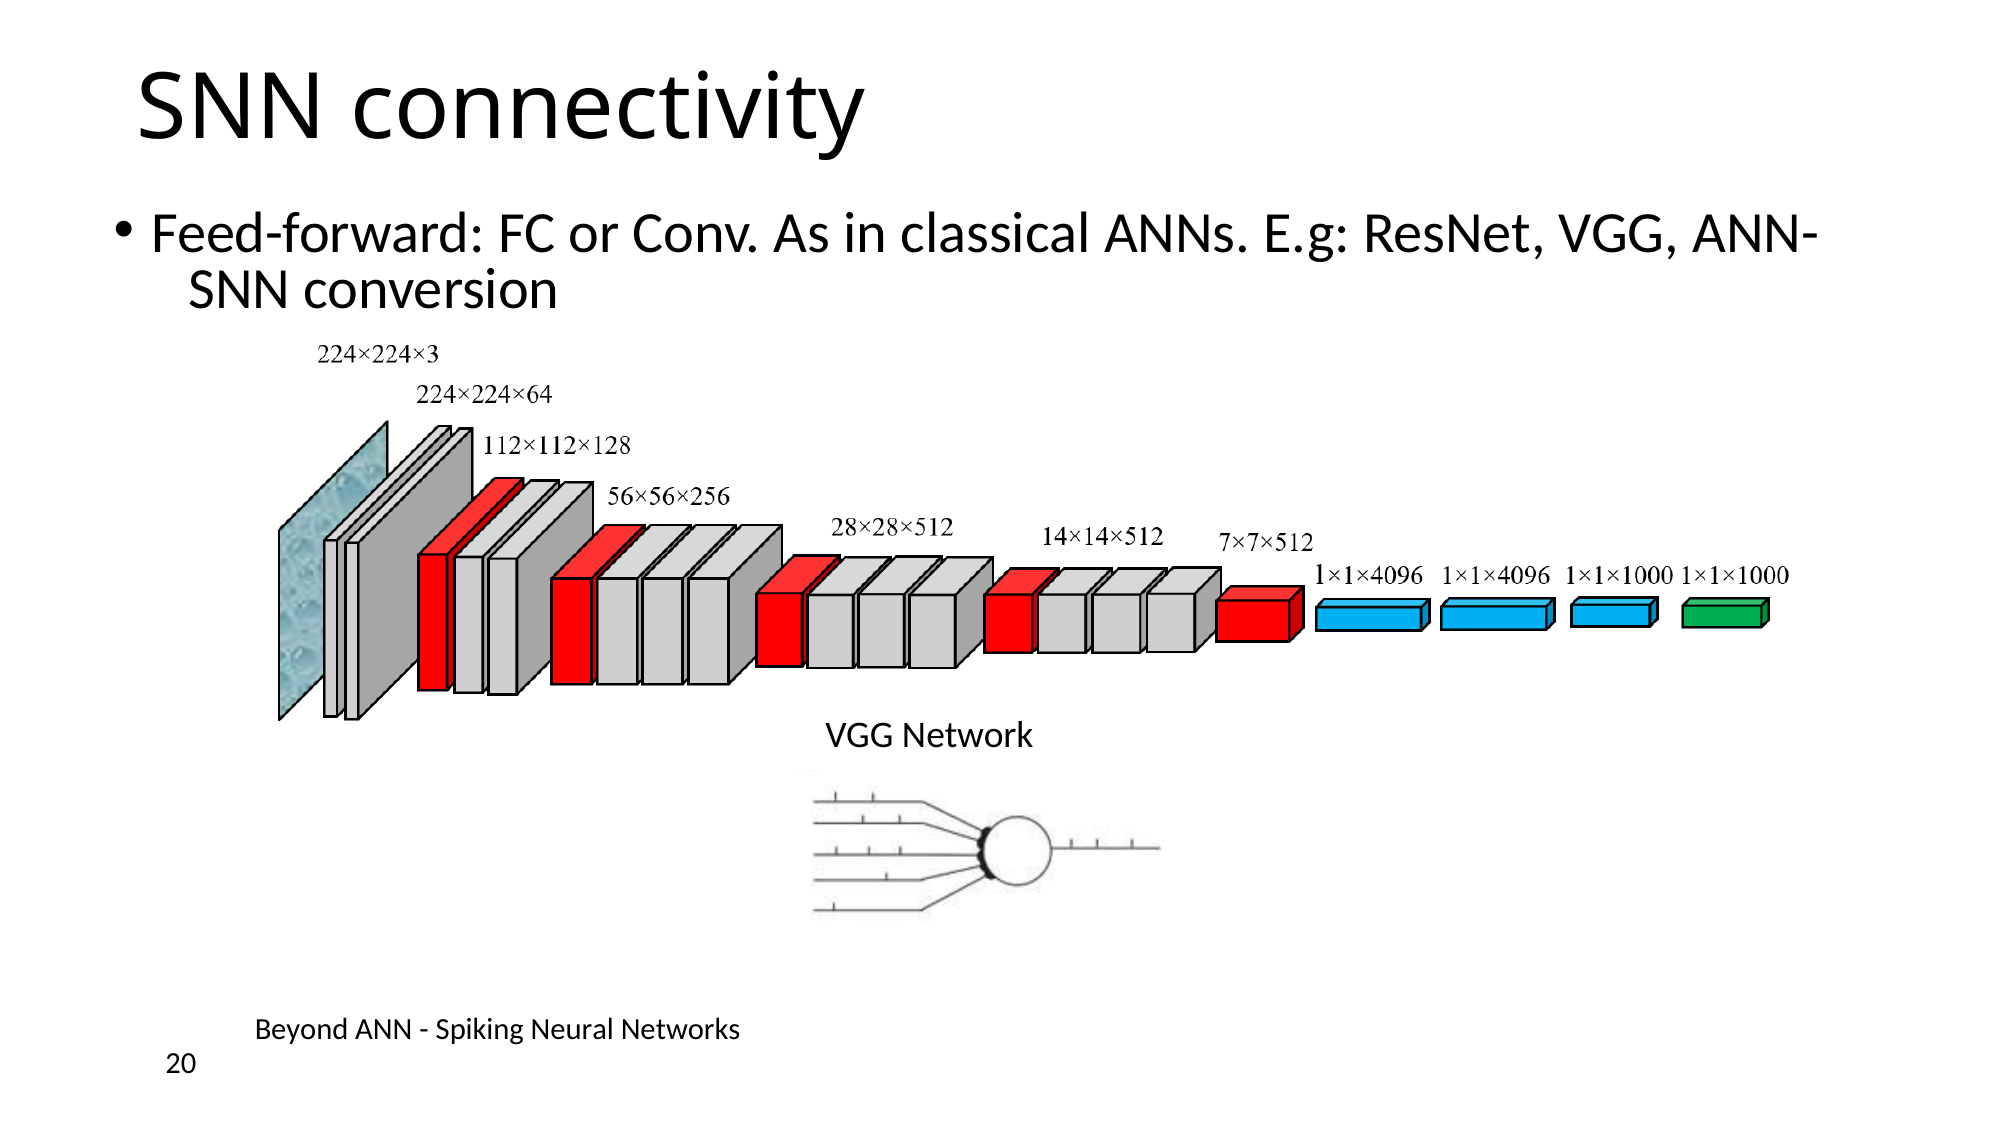

# SNN connectivity
Feed-forward: FC or Conv. As in classical ANNs. E.g: ResNet, VGG, ANN-SNN conversion
VGG Network
Beyond ANN - Spiking Neural Networks